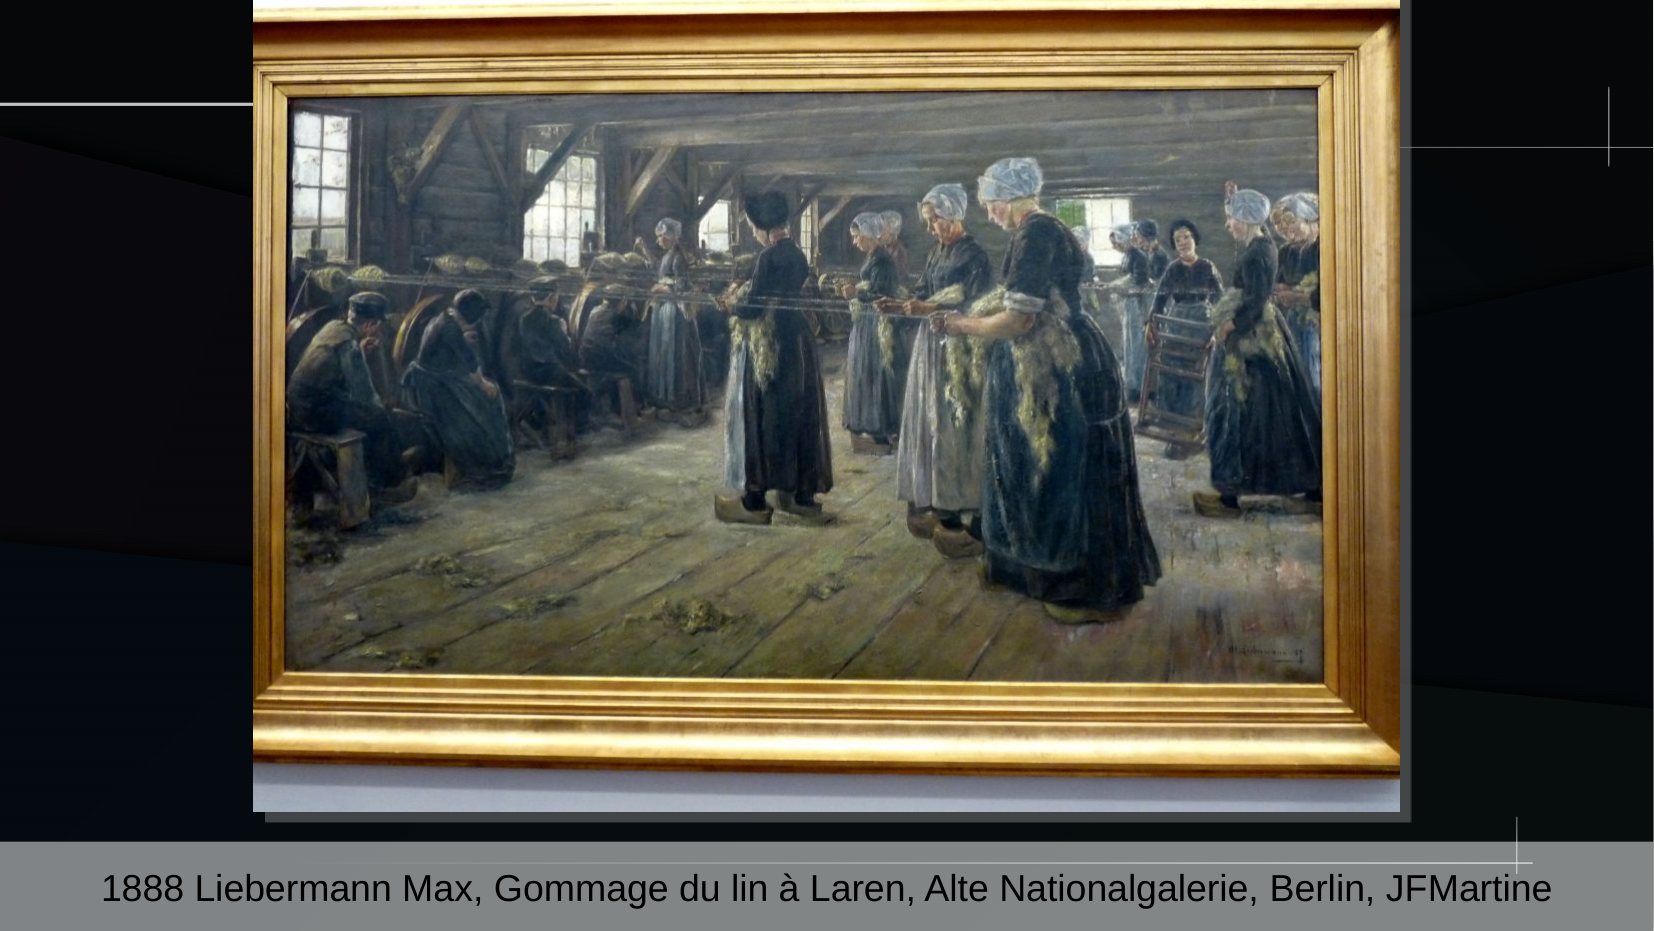

1888 Liebermann Max, Gommage du lin à Laren, Alte Nationalgalerie, Berlin, JFMartine